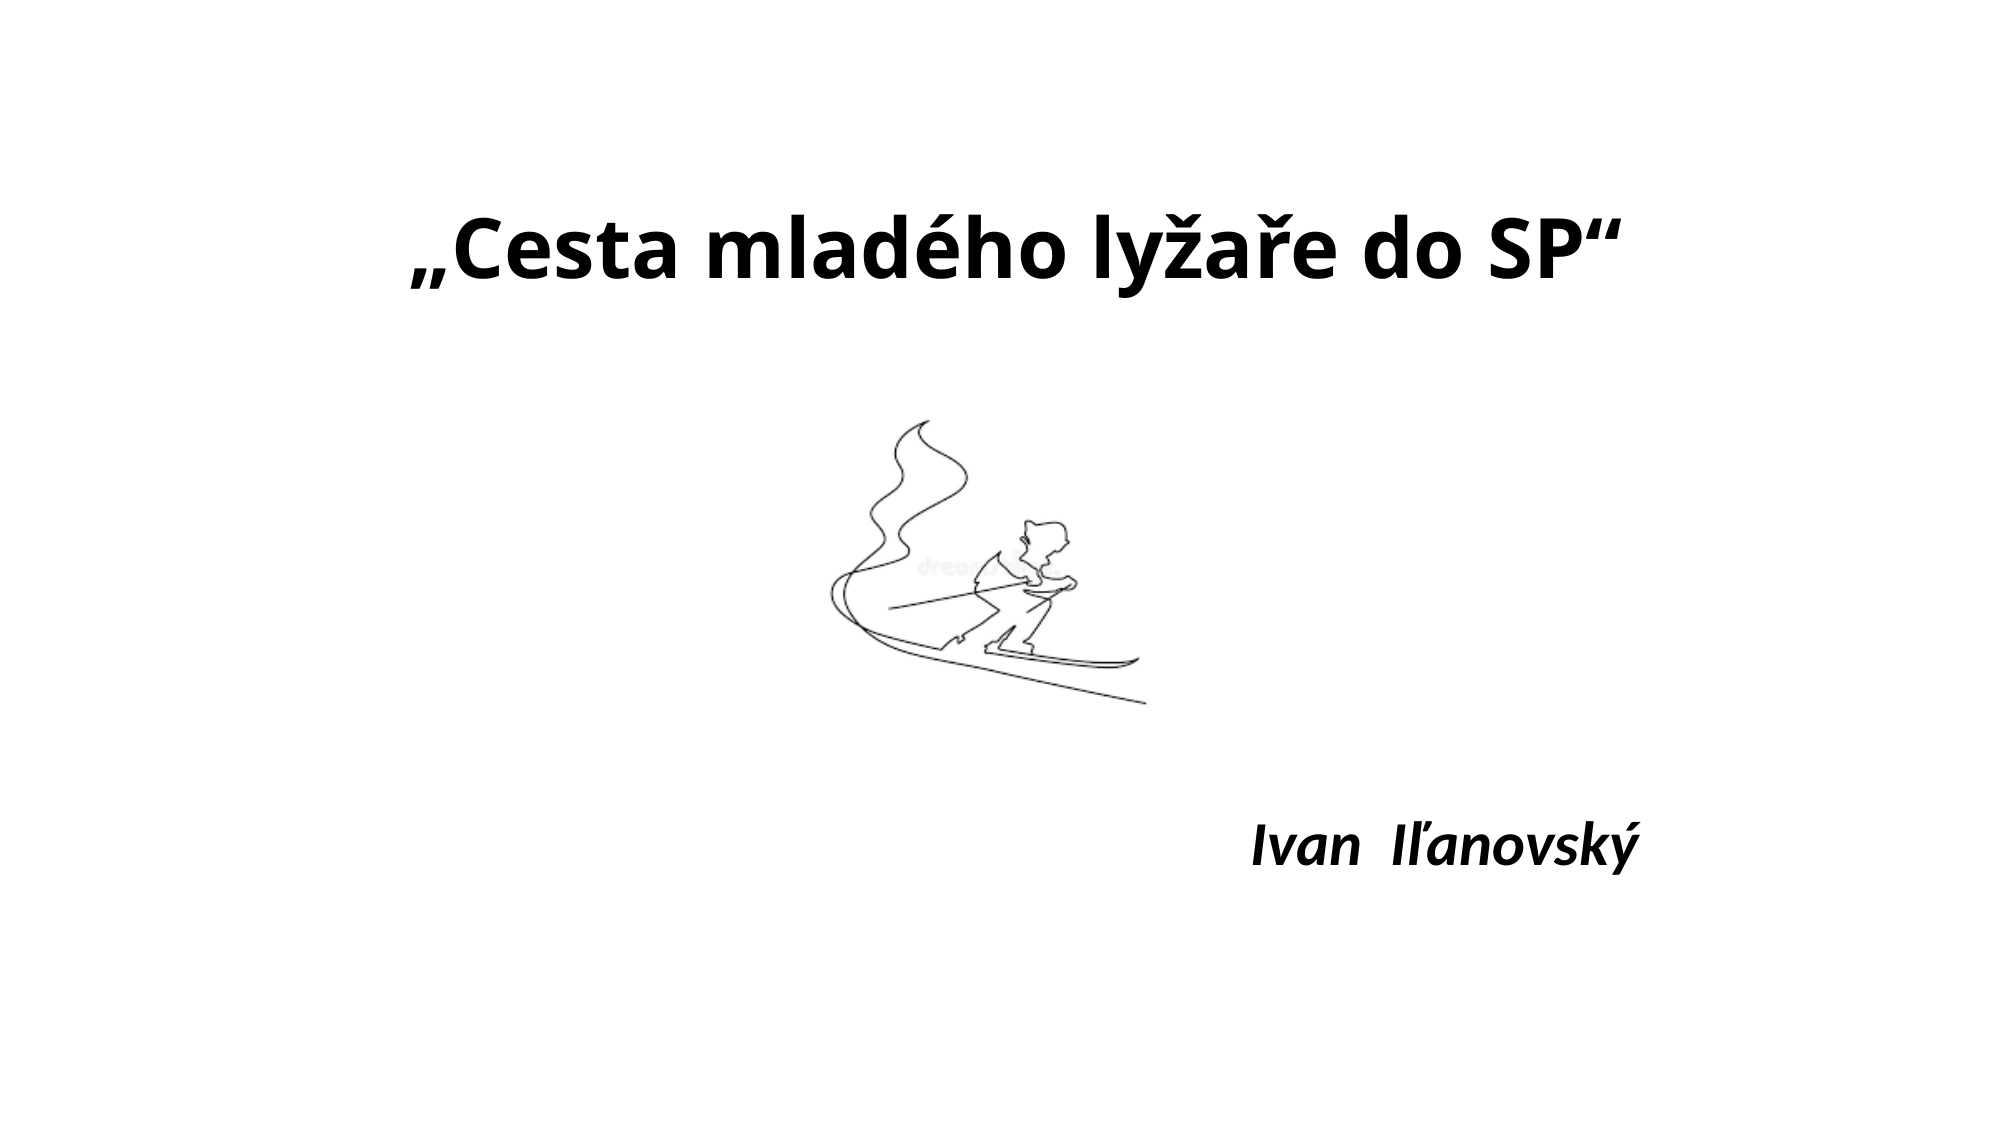

# „Cesta mladého lyžaře do SP“
 Ivan Iľanovský